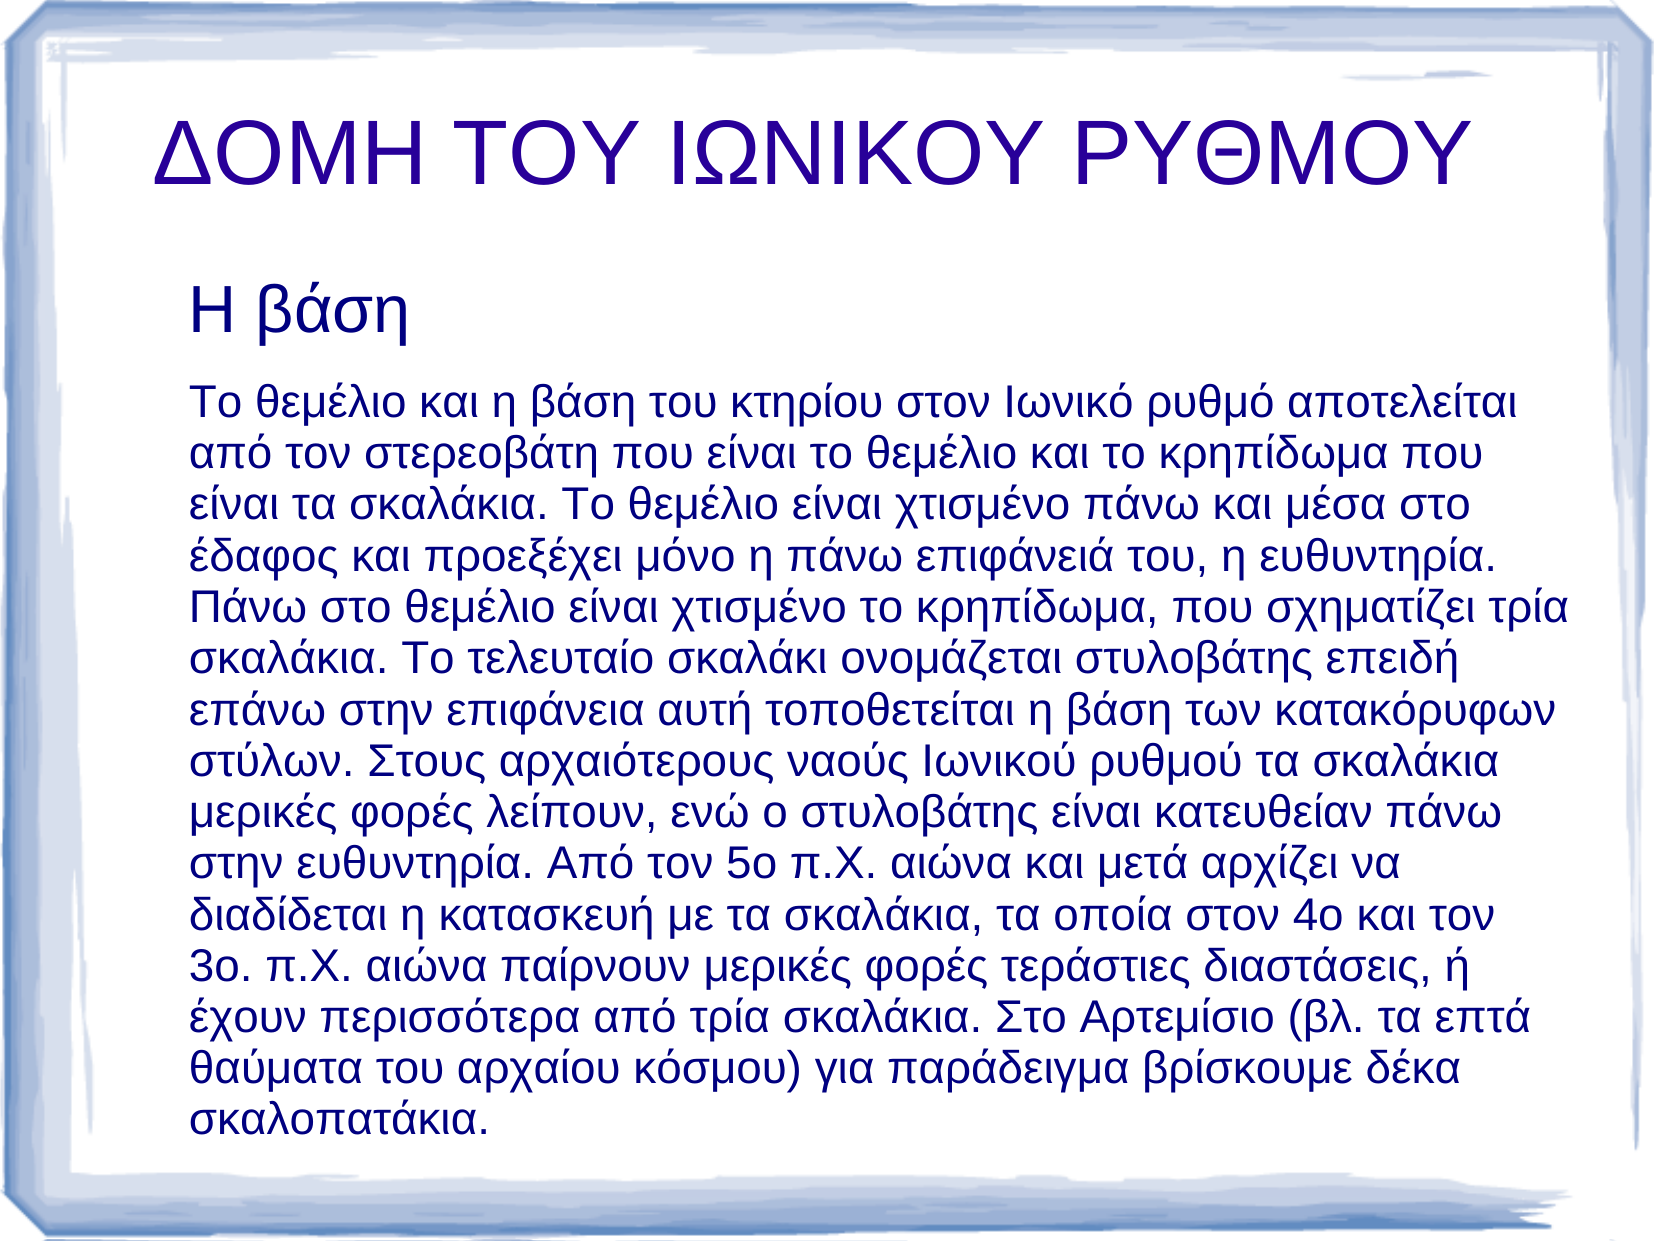

# ΔΟΜΗ ΤΟΥ ΙΩΝΙΚΟΥ ΡΥΘΜΟΥ
Η βάση
Το θεμέλιο και η βάση του κτηρίου στον Ιωνικό ρυθμό αποτελείται από τον στερεοβάτη που είναι το θεμέλιο και το κρηπίδωμα που είναι τα σκαλάκια. Το θεμέλιο είναι χτισμένο πάνω και μέσα στο έδαφος και προεξέχει μόνο η πάνω επιφάνειά του, η ευθυντηρία. Πάνω στο θεμέλιο είναι χτισμένο το κρηπίδωμα, που σχηματίζει τρία σκαλάκια. Το τελευταίο σκαλάκι ονομάζεται στυλοβάτης επειδή επάνω στην επιφάνεια αυτή τοποθετείται η βάση των κατακόρυφων στύλων. Στους αρχαιότερους ναούς Ιωνικού ρυθμού τα σκαλάκια μερικές φορές λείπουν, ενώ ο στυλοβάτης είναι κατευθείαν πάνω στην ευθυντηρία. Από τον 5ο π.Χ. αιώνα και μετά αρχίζει να διαδίδεται η κατασκευή με τα σκαλάκια, τα οποία στον 4ο και τον 3ο. π.Χ. αιώνα παίρνουν μερικές φορές τεράστιες διαστάσεις, ή έχουν περισσότερα από τρία σκαλάκια. Στο Αρτεμίσιο (βλ. τα επτά θαύματα του αρχαίου κόσμου) για παράδειγμα βρίσκουμε δέκα σκαλοπατάκια.